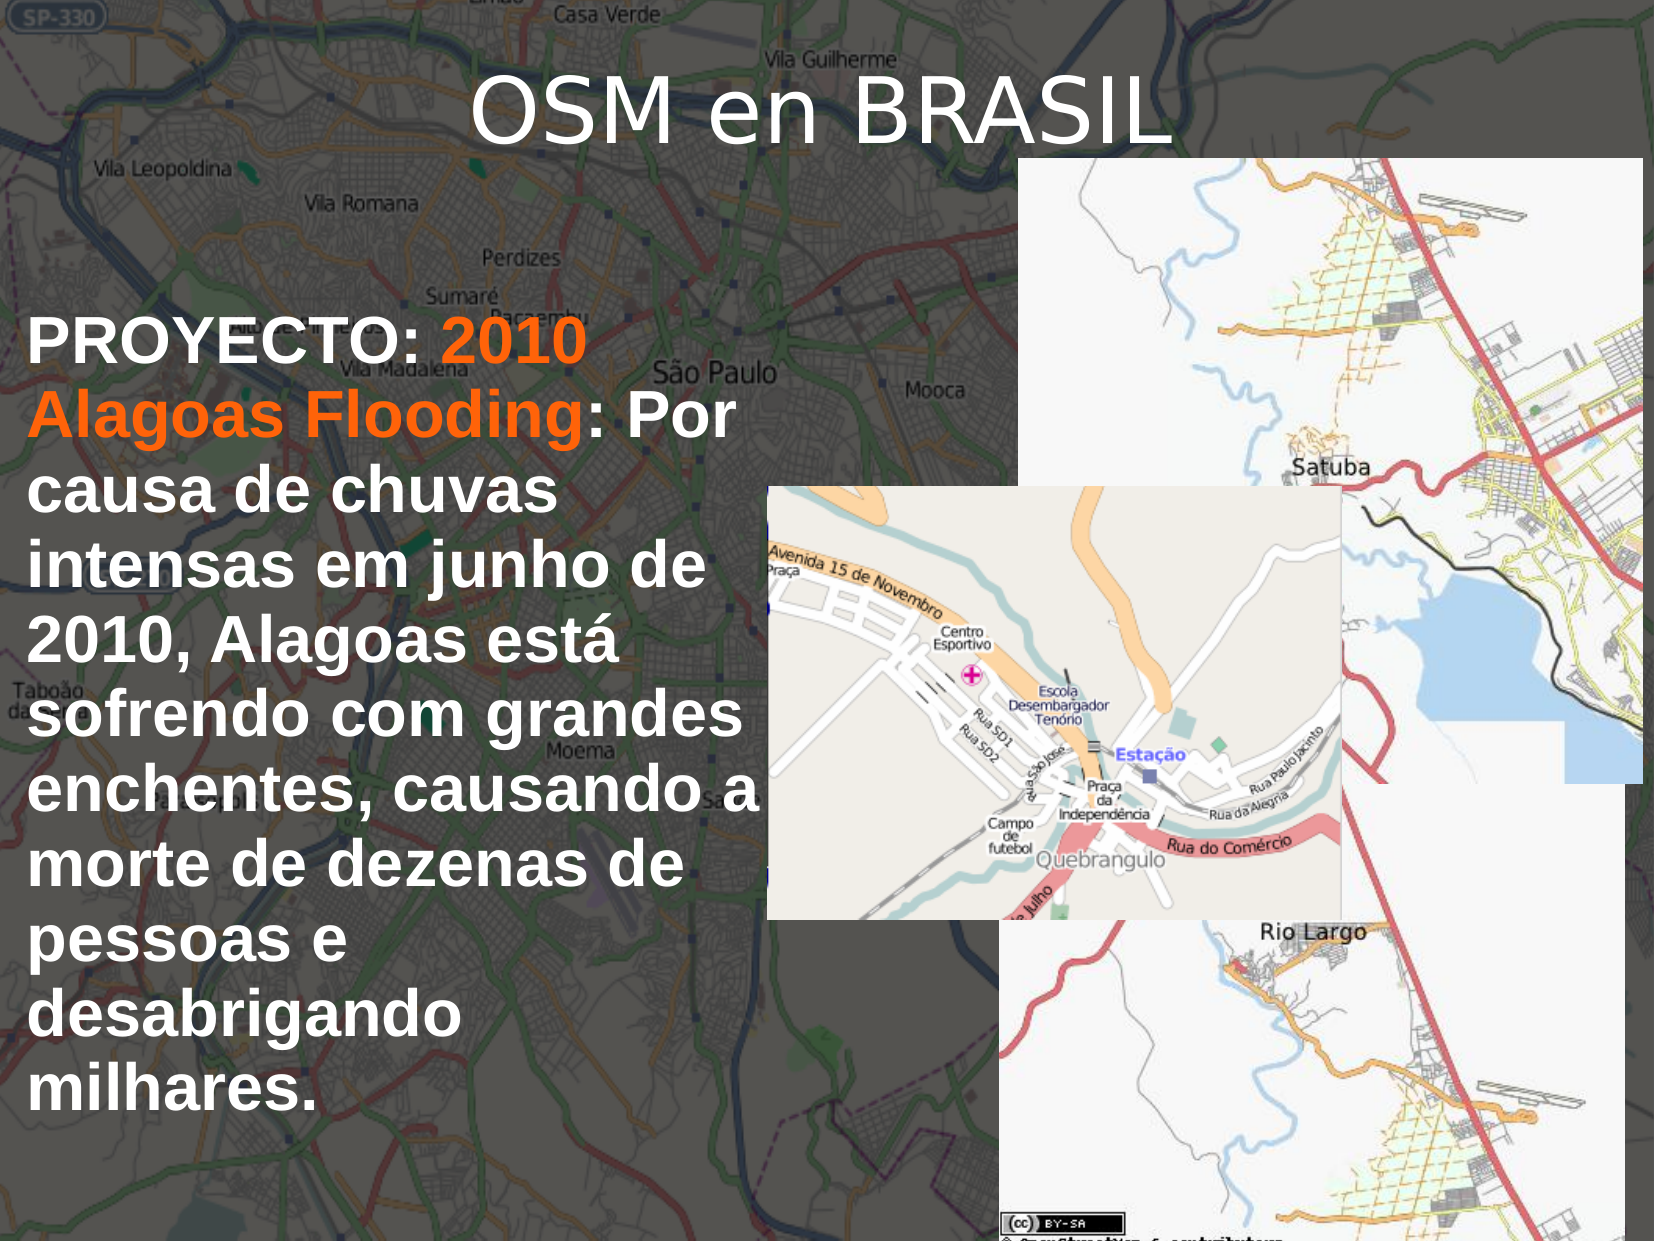

# OSM en BRASIL
PROYECTO: 2010 Alagoas Flooding: Por causa de chuvas intensas em junho de 2010, Alagoas está sofrendo com grandes enchentes, causando a morte de dezenas de pessoas e desabrigando milhares.